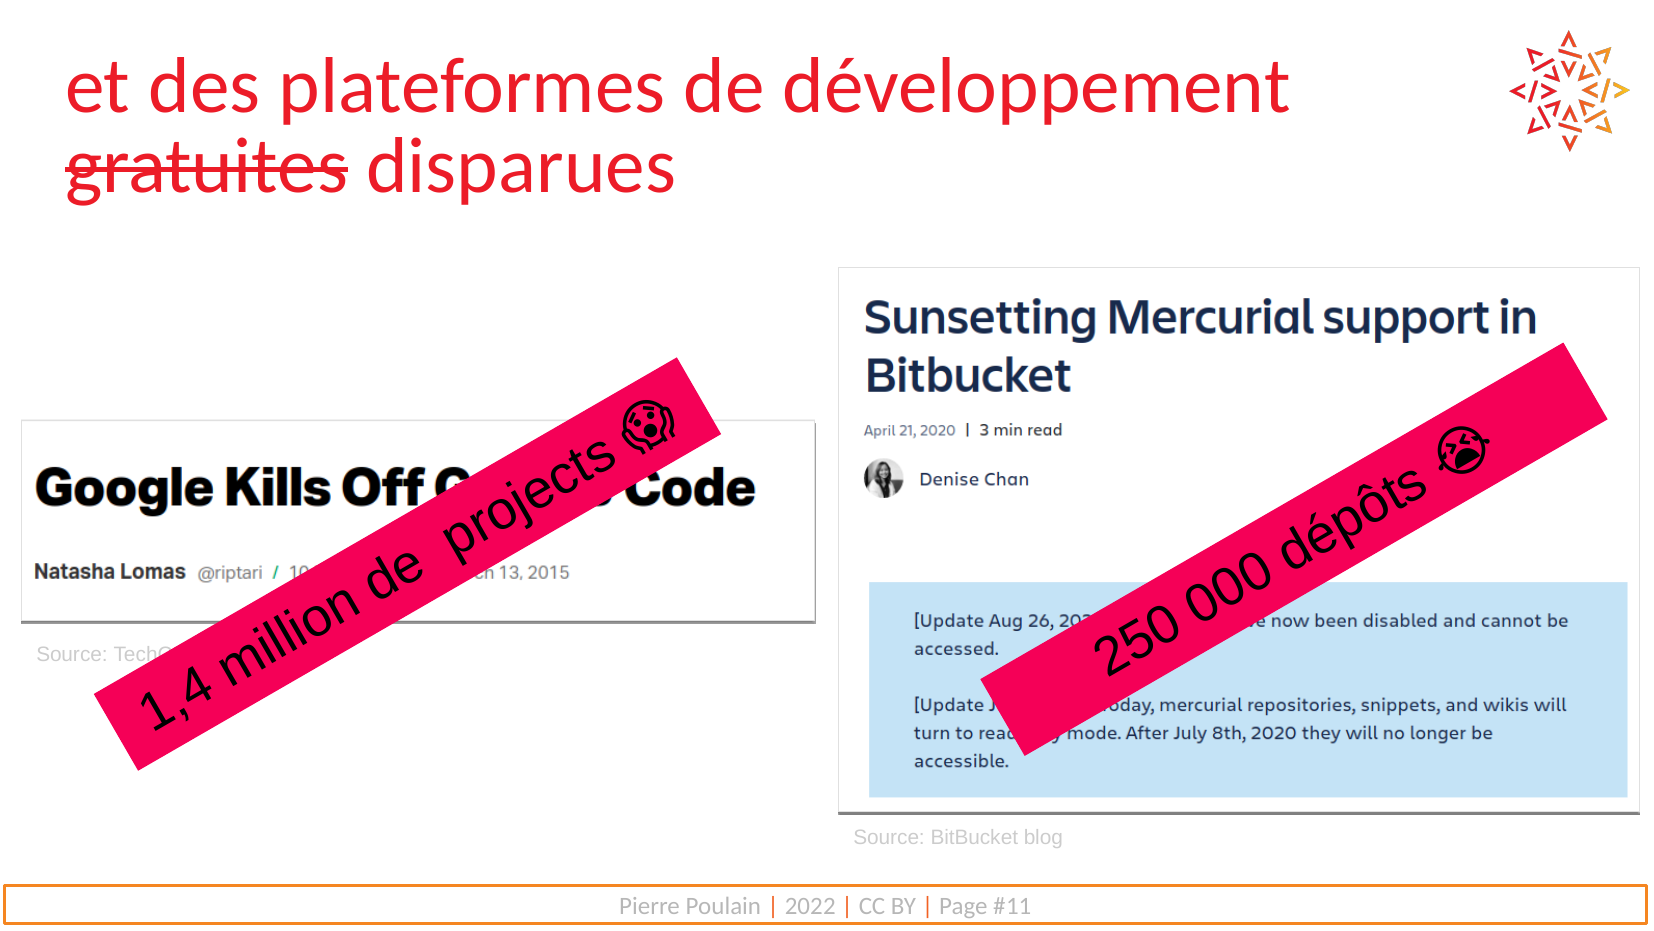

# et des plateformes de développement gratuites disparues
250 000 dépôts 😭
1,4 million de projects 😱
Source: TechCrunch
Source: BitBucket blog